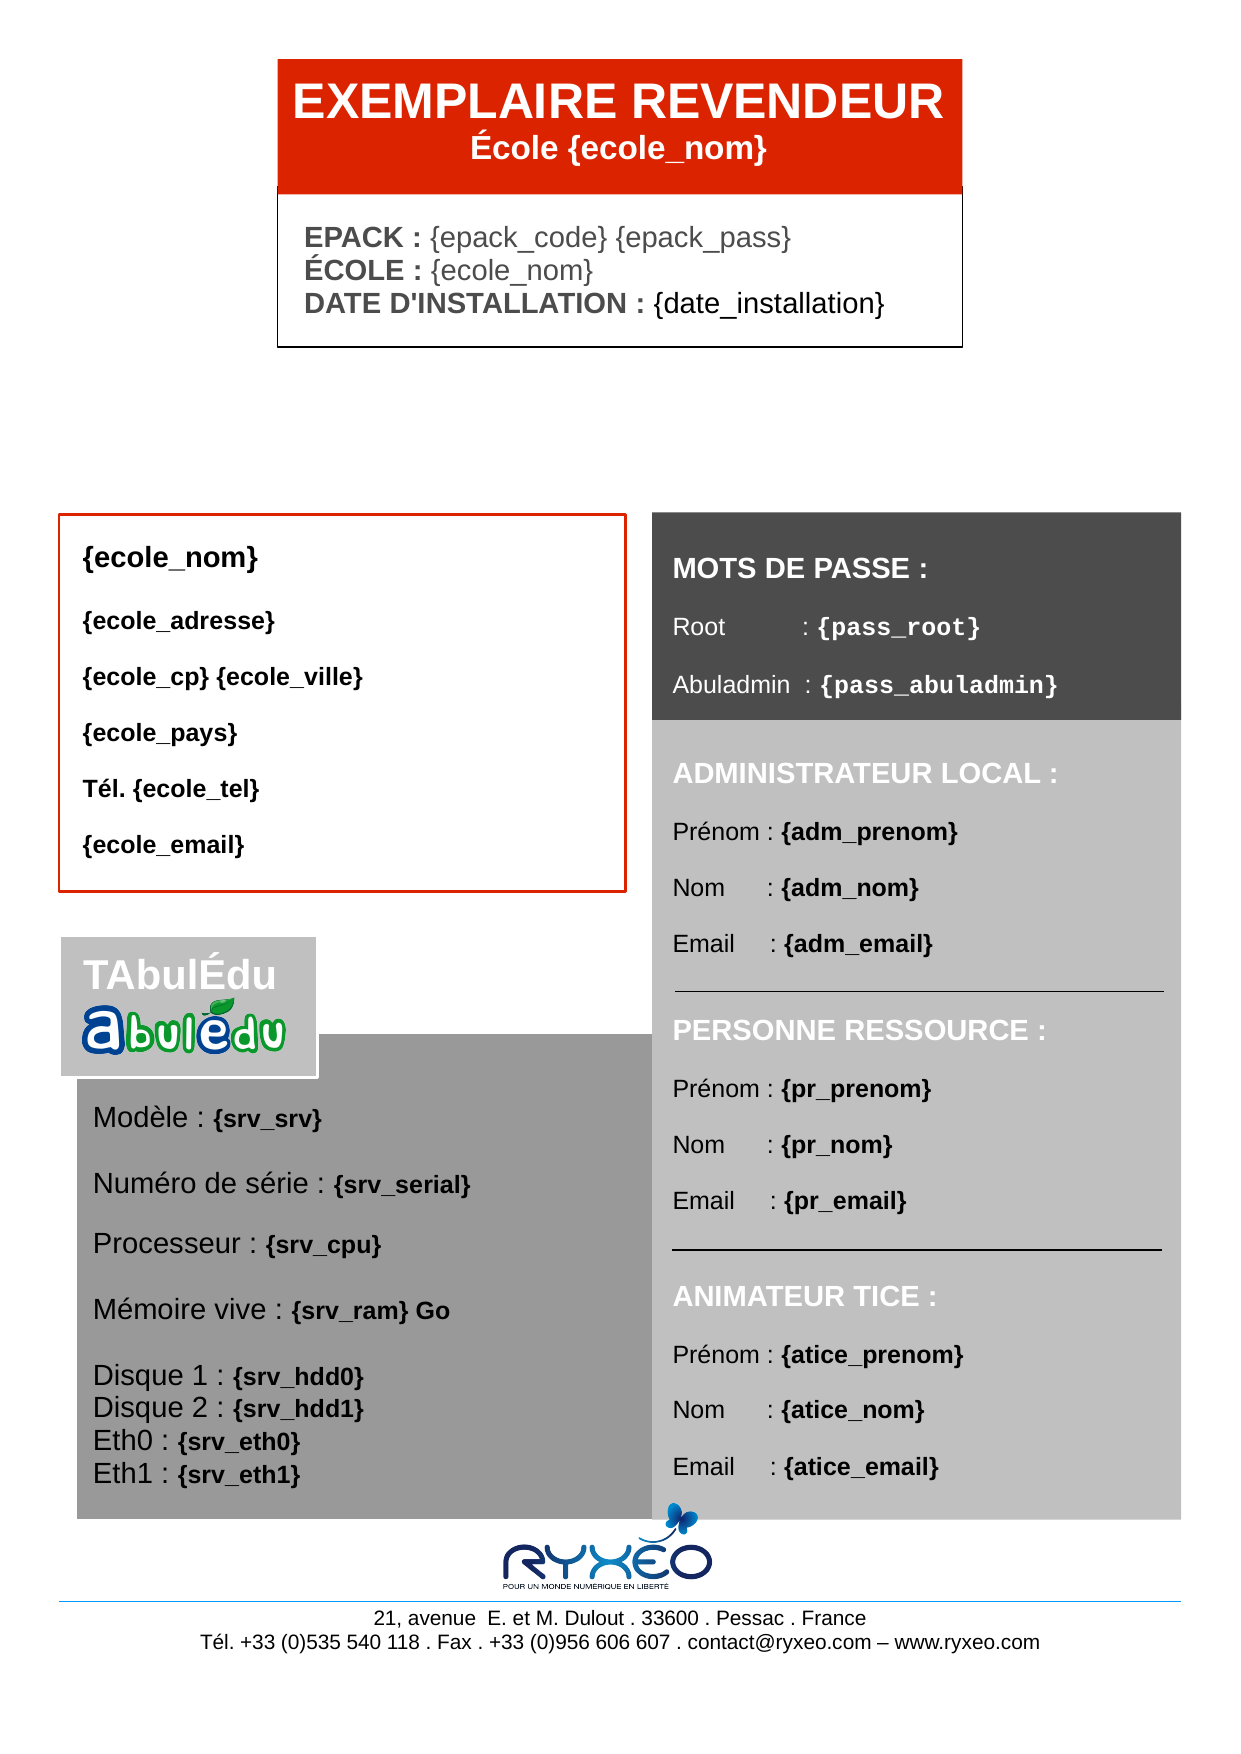

EXEMPLAIRE REVENDEUR
École {ecole_nom}
EPACK : {epack_code} {epack_pass}
ÉCOLE : {ecole_nom}
DATE D'INSTALLATION : {date_installation}
{ecole_nom}
{ecole_adresse}
{ecole_cp} {ecole_ville}
{ecole_pays}
Tél. {ecole_tel}
{ecole_email}
MOTS DE PASSE :
Root : {pass_root}
Abuladmin : {pass_abuladmin}
ADMINISTRATEUR LOCAL :
Prénom : {adm_prenom}
Nom : {adm_nom}
Email : {adm_email}
PERSONNE RESSOURCE :
Prénom : {pr_prenom}
Nom : {pr_nom}
Email : {pr_email}
ANIMATEUR TICE :
Prénom : {atice_prenom}
Nom : {atice_nom}
Email : {atice_email}
TAbulÉdu
Modèle : {srv_srv}
Numéro de série : {srv_serial}
Processeur : {srv_cpu}
Mémoire vive : {srv_ram} Go
Disque 1 : {srv_hdd0}
Disque 2 : {srv_hdd1}
Eth0 : {srv_eth0}
Eth1 : {srv_eth1}
21, avenue E. et M. Dulout . 33600 . Pessac . France
Tél. +33 (0)535 540 118 . Fax . +33 (0)956 606 607 . contact@ryxeo.com – www.ryxeo.com